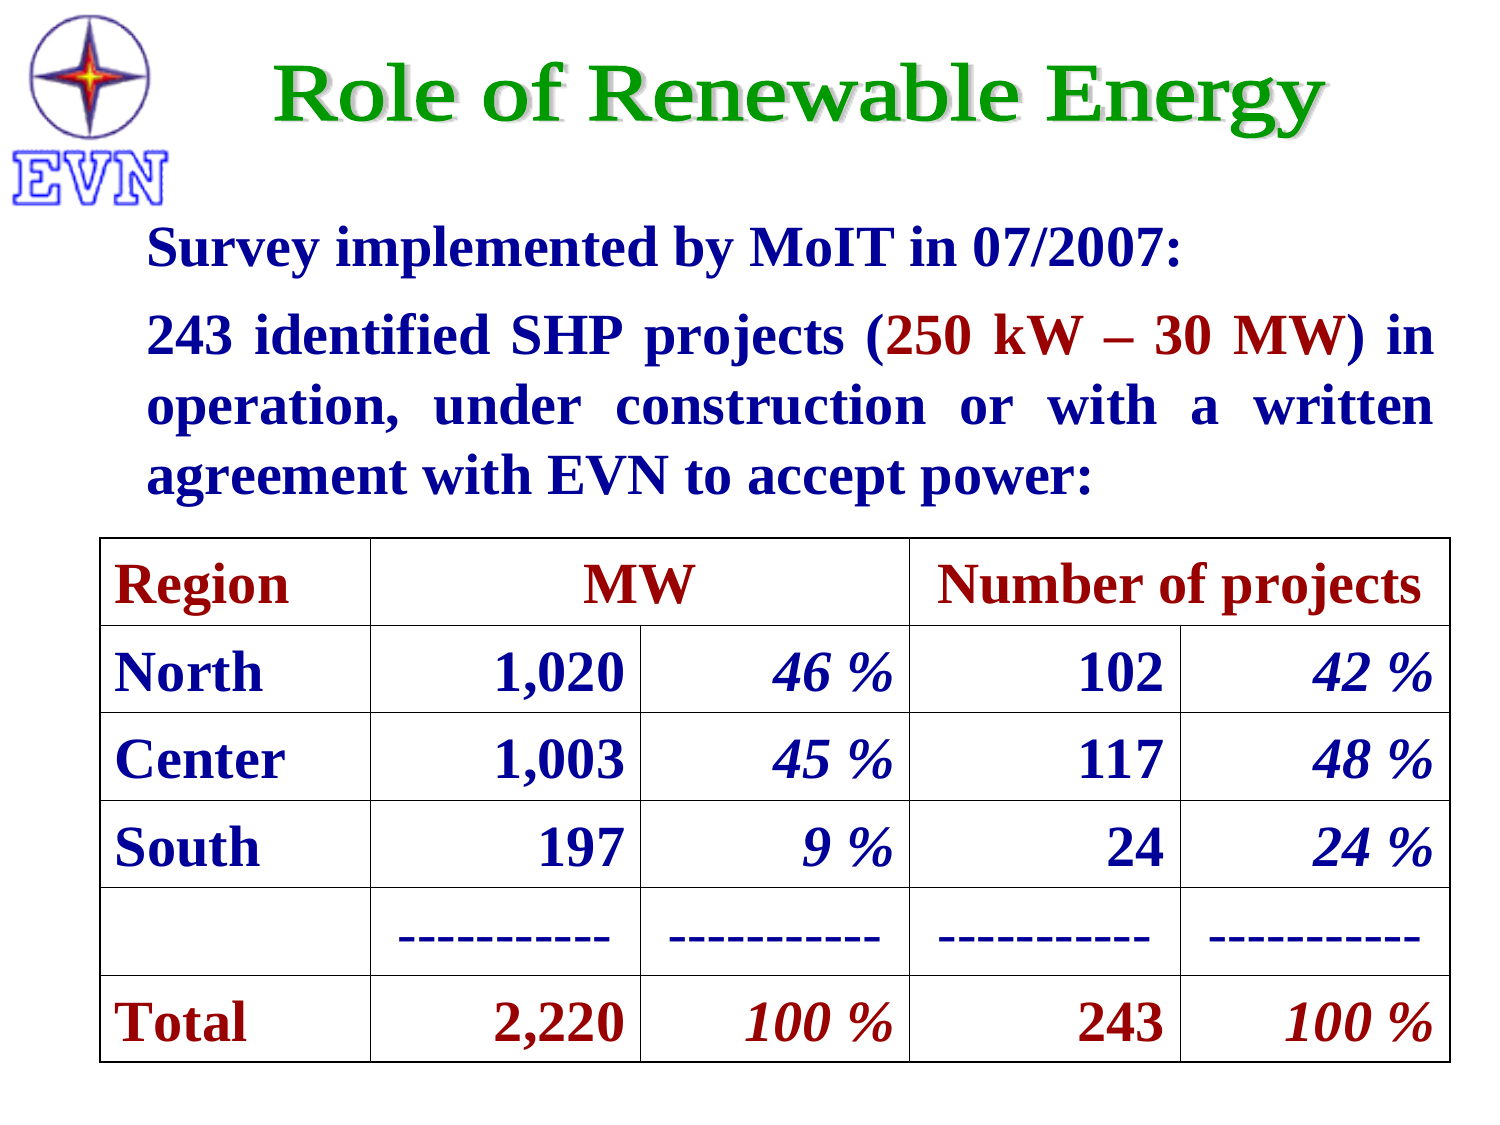

Role of Renewable Energy
	Survey implemented by MoIT in 07/2007:
	243 identified SHP projects (250 kW – 30 MW) in operation, under construction or with a written agreement with EVN to accept power:
| Region | MW | | Number of projects | |
| --- | --- | --- | --- | --- |
| North | 1,020 | 46 % | 102 | 42 % |
| Center | 1,003 | 45 % | 117 | 48 % |
| South | 197 | 9 % | 24 | 24 % |
| | ----------- | ----------- | ----------- | ----------- |
| Total | 2,220 | 100 % | 243 | 100 % |